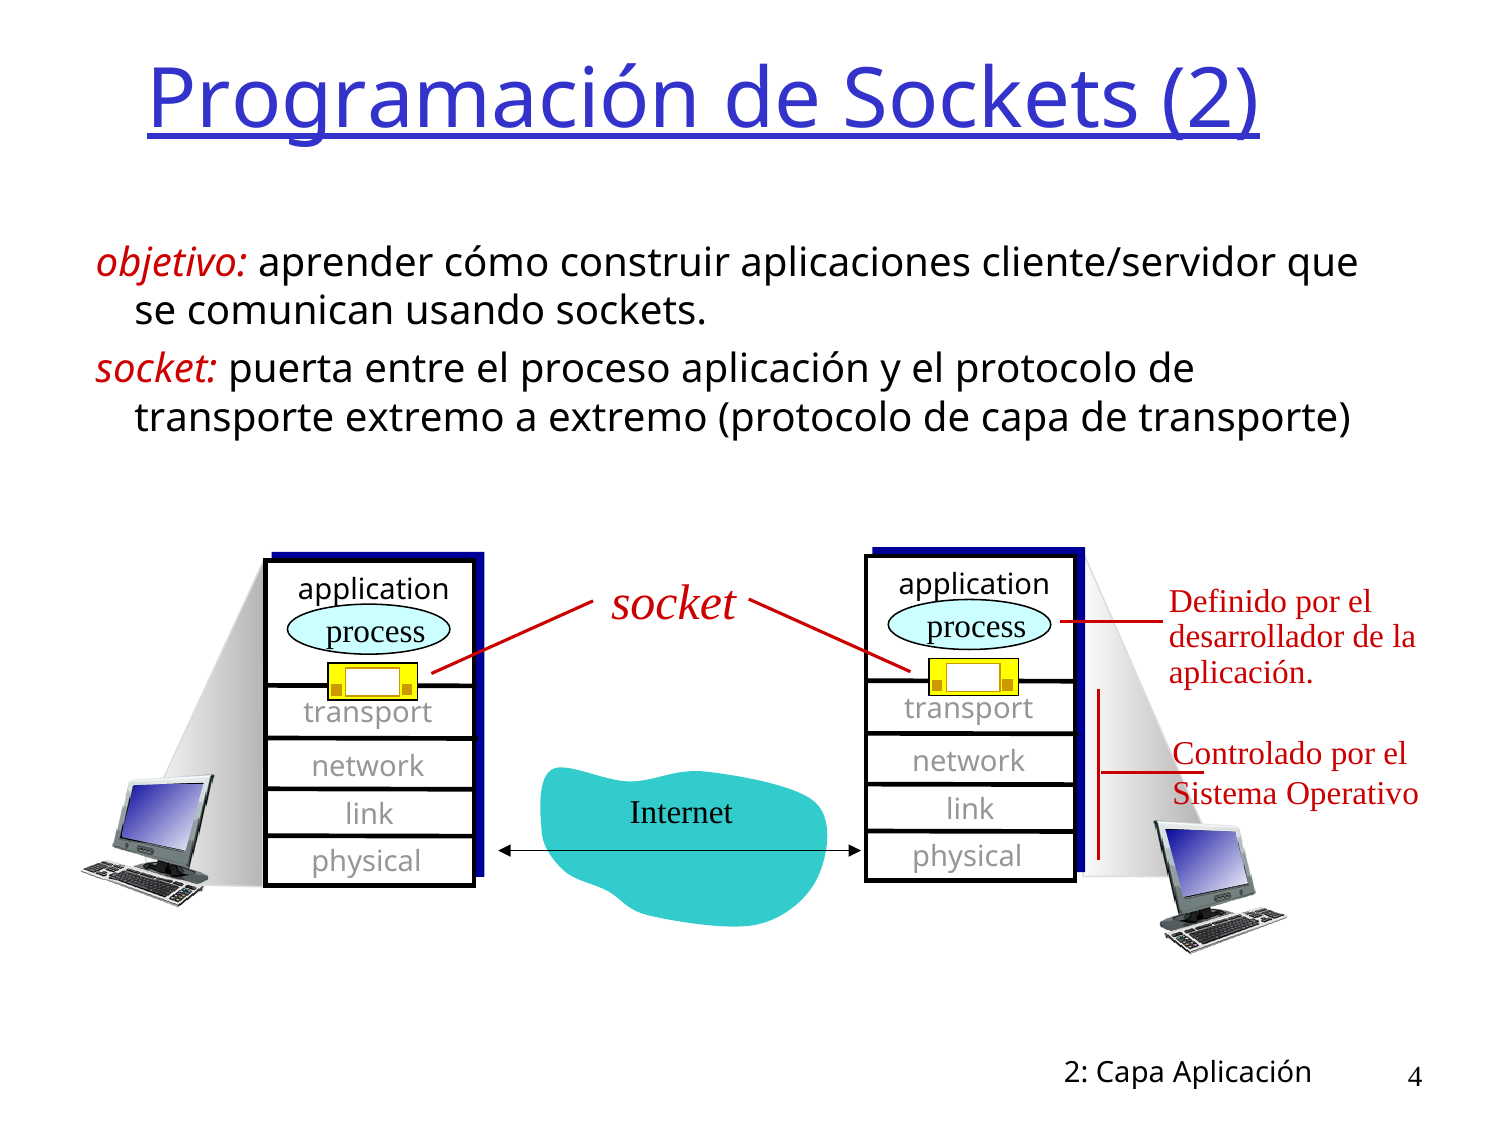

# Programación de Sockets (2)
objetivo: aprender cómo construir aplicaciones cliente/servidor que se comunican usando sockets.
socket: puerta entre el proceso aplicación y el protocolo de transporte extremo a extremo (protocolo de capa de transporte)
application
application
socket
Definido por el
desarrollador de la
aplicación.
process
process
transport
transport
Controlado por el
Sistema Operativo
network
network
link
Internet
link
physical
physical